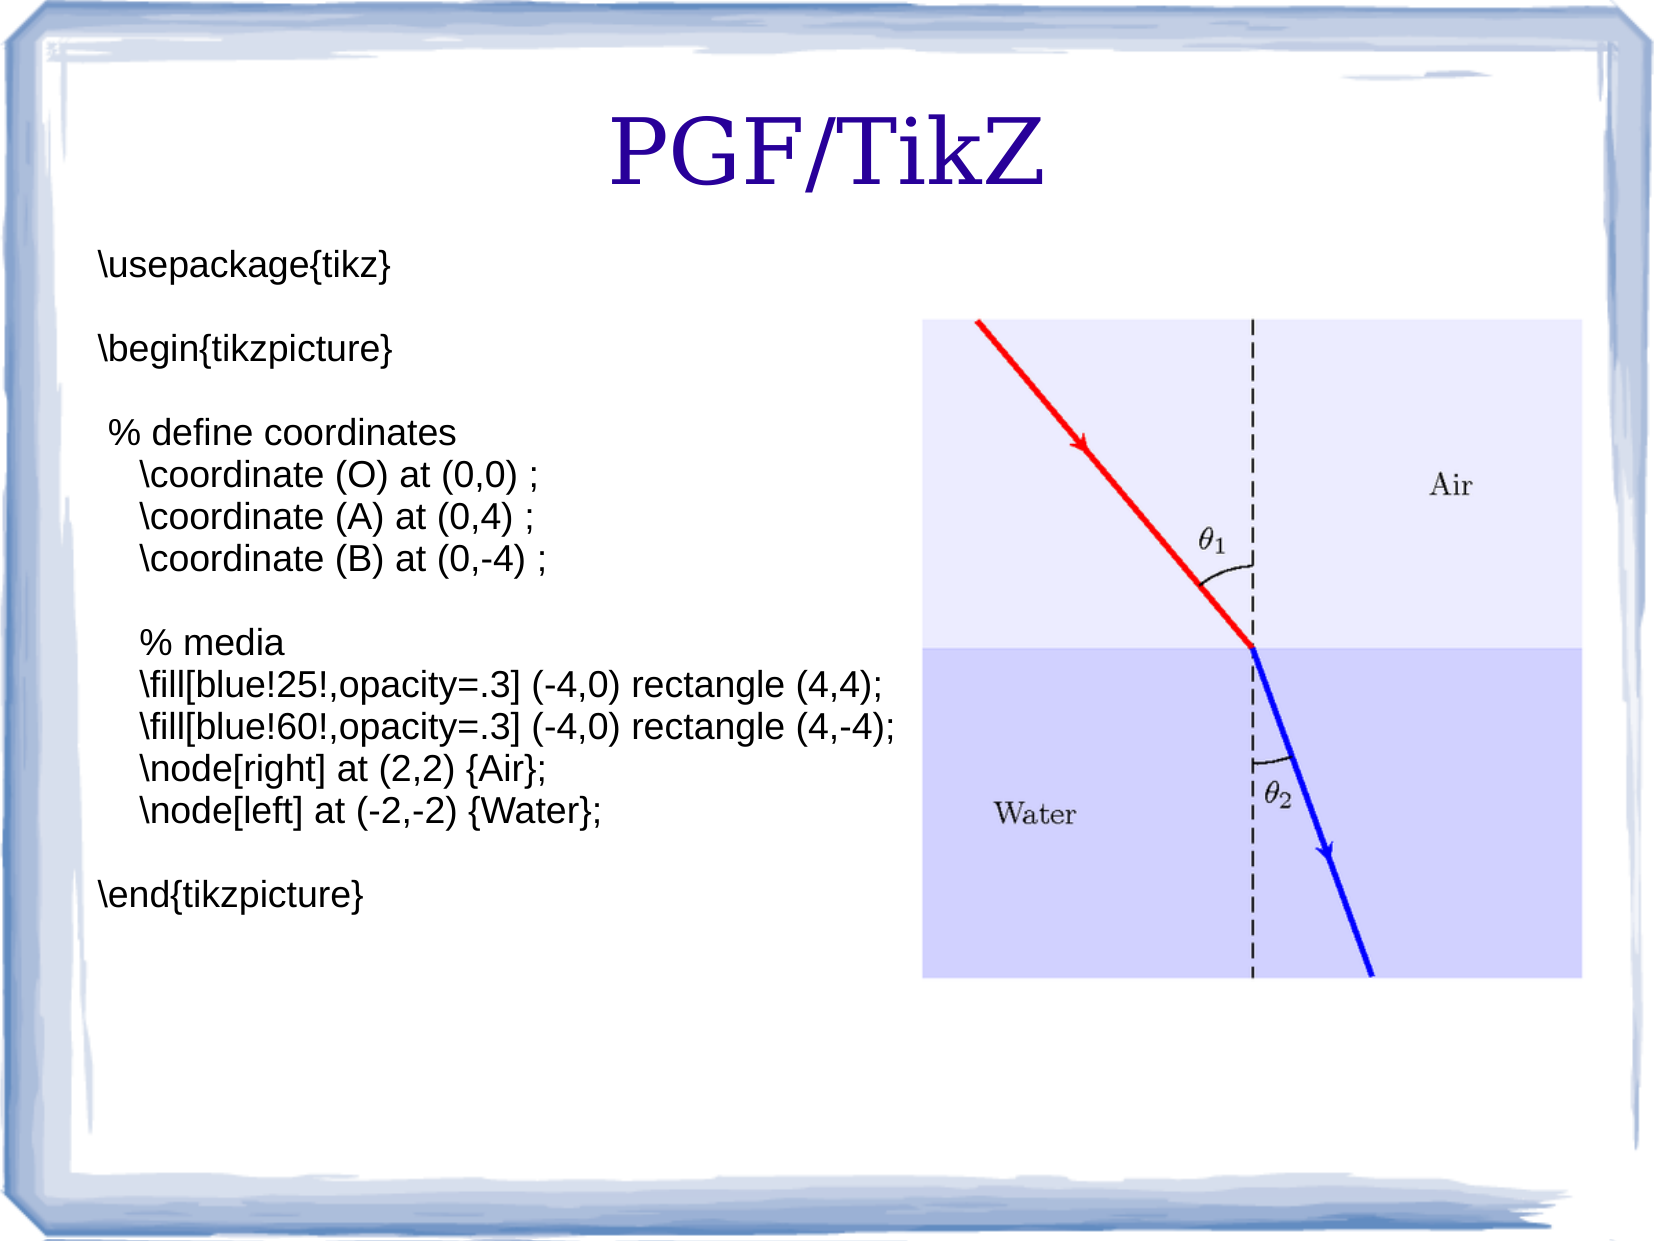

# PGF/TikZ
\usepackage{tikz}
\begin{tikzpicture}
 % define coordinates
 \coordinate (O) at (0,0) ;
 \coordinate (A) at (0,4) ;
 \coordinate (B) at (0,-4) ;
 % media
 \fill[blue!25!,opacity=.3] (-4,0) rectangle (4,4);
 \fill[blue!60!,opacity=.3] (-4,0) rectangle (4,-4);
 \node[right] at (2,2) {Air};
 \node[left] at (-2,-2) {Water};
\end{tikzpicture}